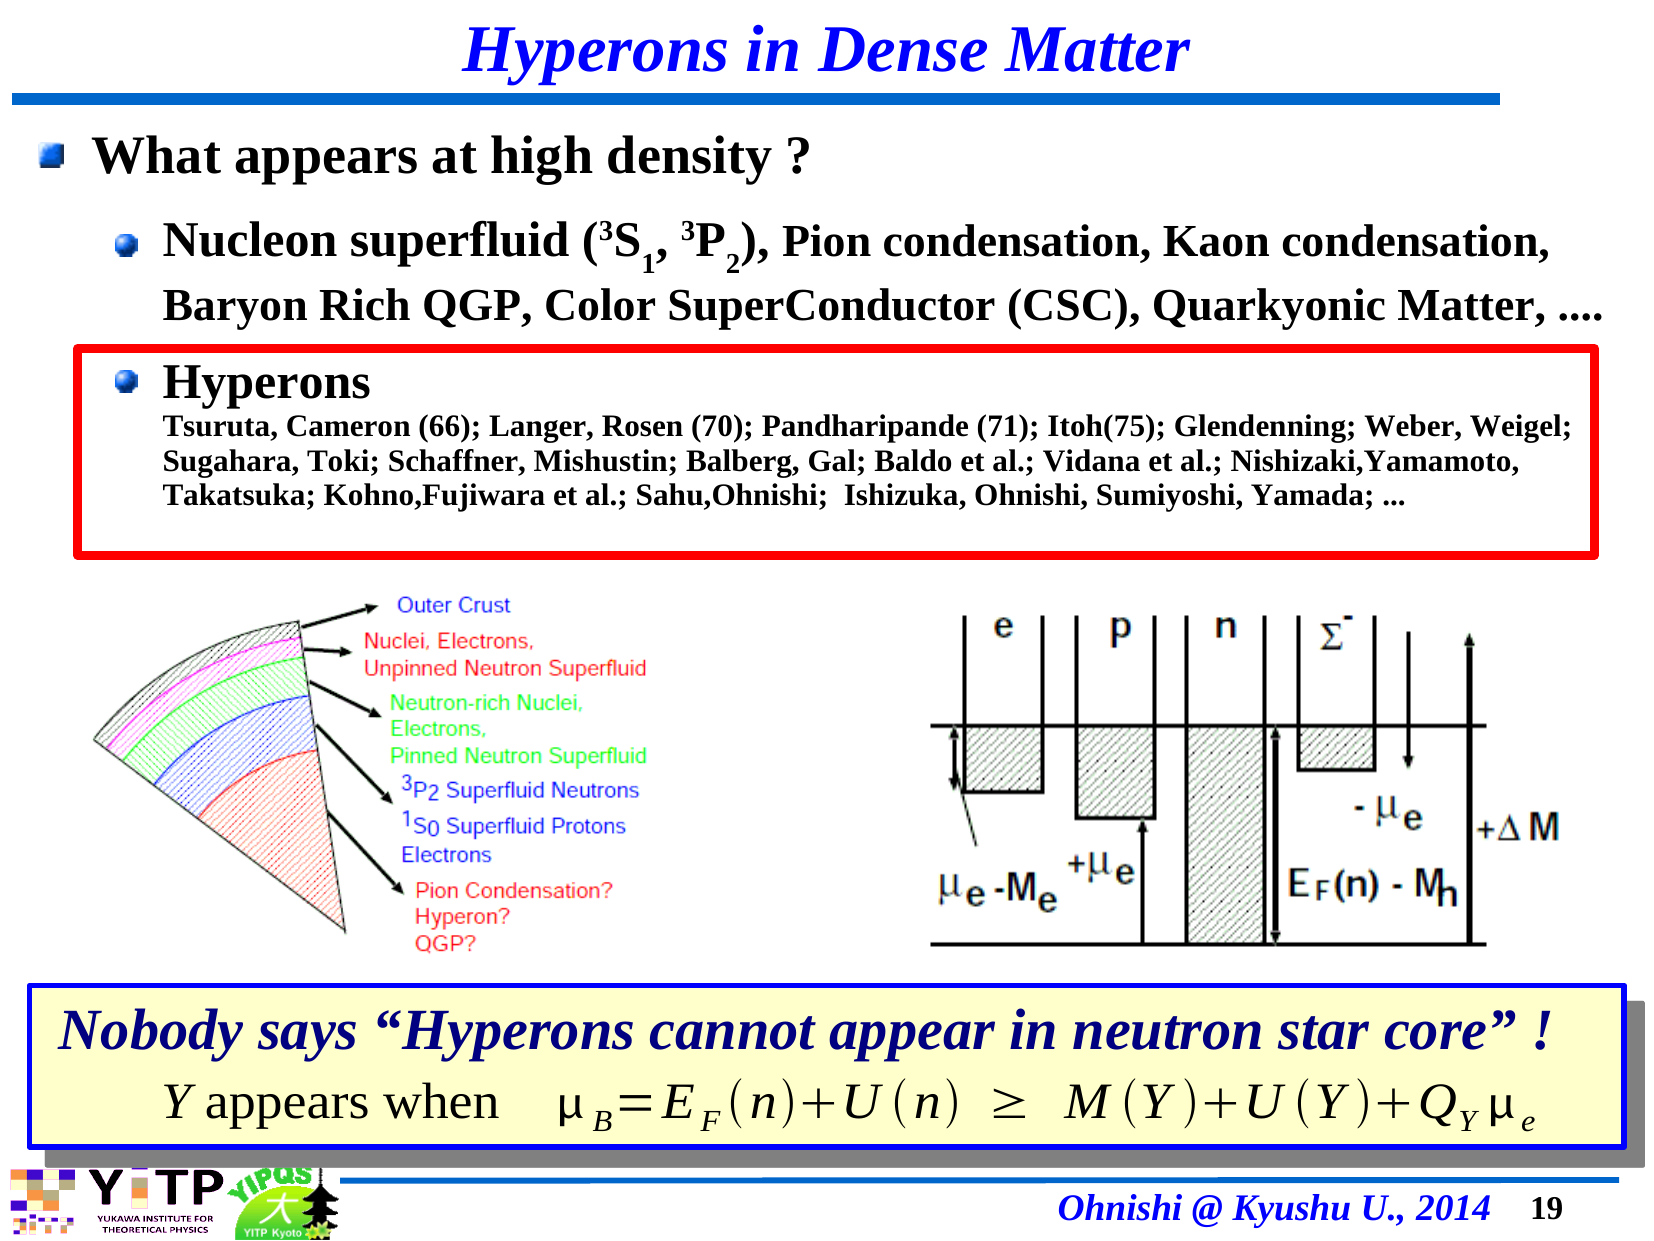

# Hyperons in Dense Matter
What appears at high density ?
Nucleon superfluid (3S1, 3P2), Pion condensation, Kaon condensation, Baryon Rich QGP, Color SuperConductor (CSC), Quarkyonic Matter, ....
Hyperons
Tsuruta, Cameron (66); Langer, Rosen (70); Pandharipande (71); Itoh(75); Glendenning; Weber, Weigel; Sugahara, Toki; Schaffner, Mishustin; Balberg, Gal; Baldo et al.; Vidana et al.; Nishizaki,Yamamoto, Takatsuka; Kohno,Fujiwara et al.; Sahu,Ohnishi; Ishizuka, Ohnishi, Sumiyoshi, Yamada; ...
Nobody says “Hyperons cannot appear in neutron star core” !